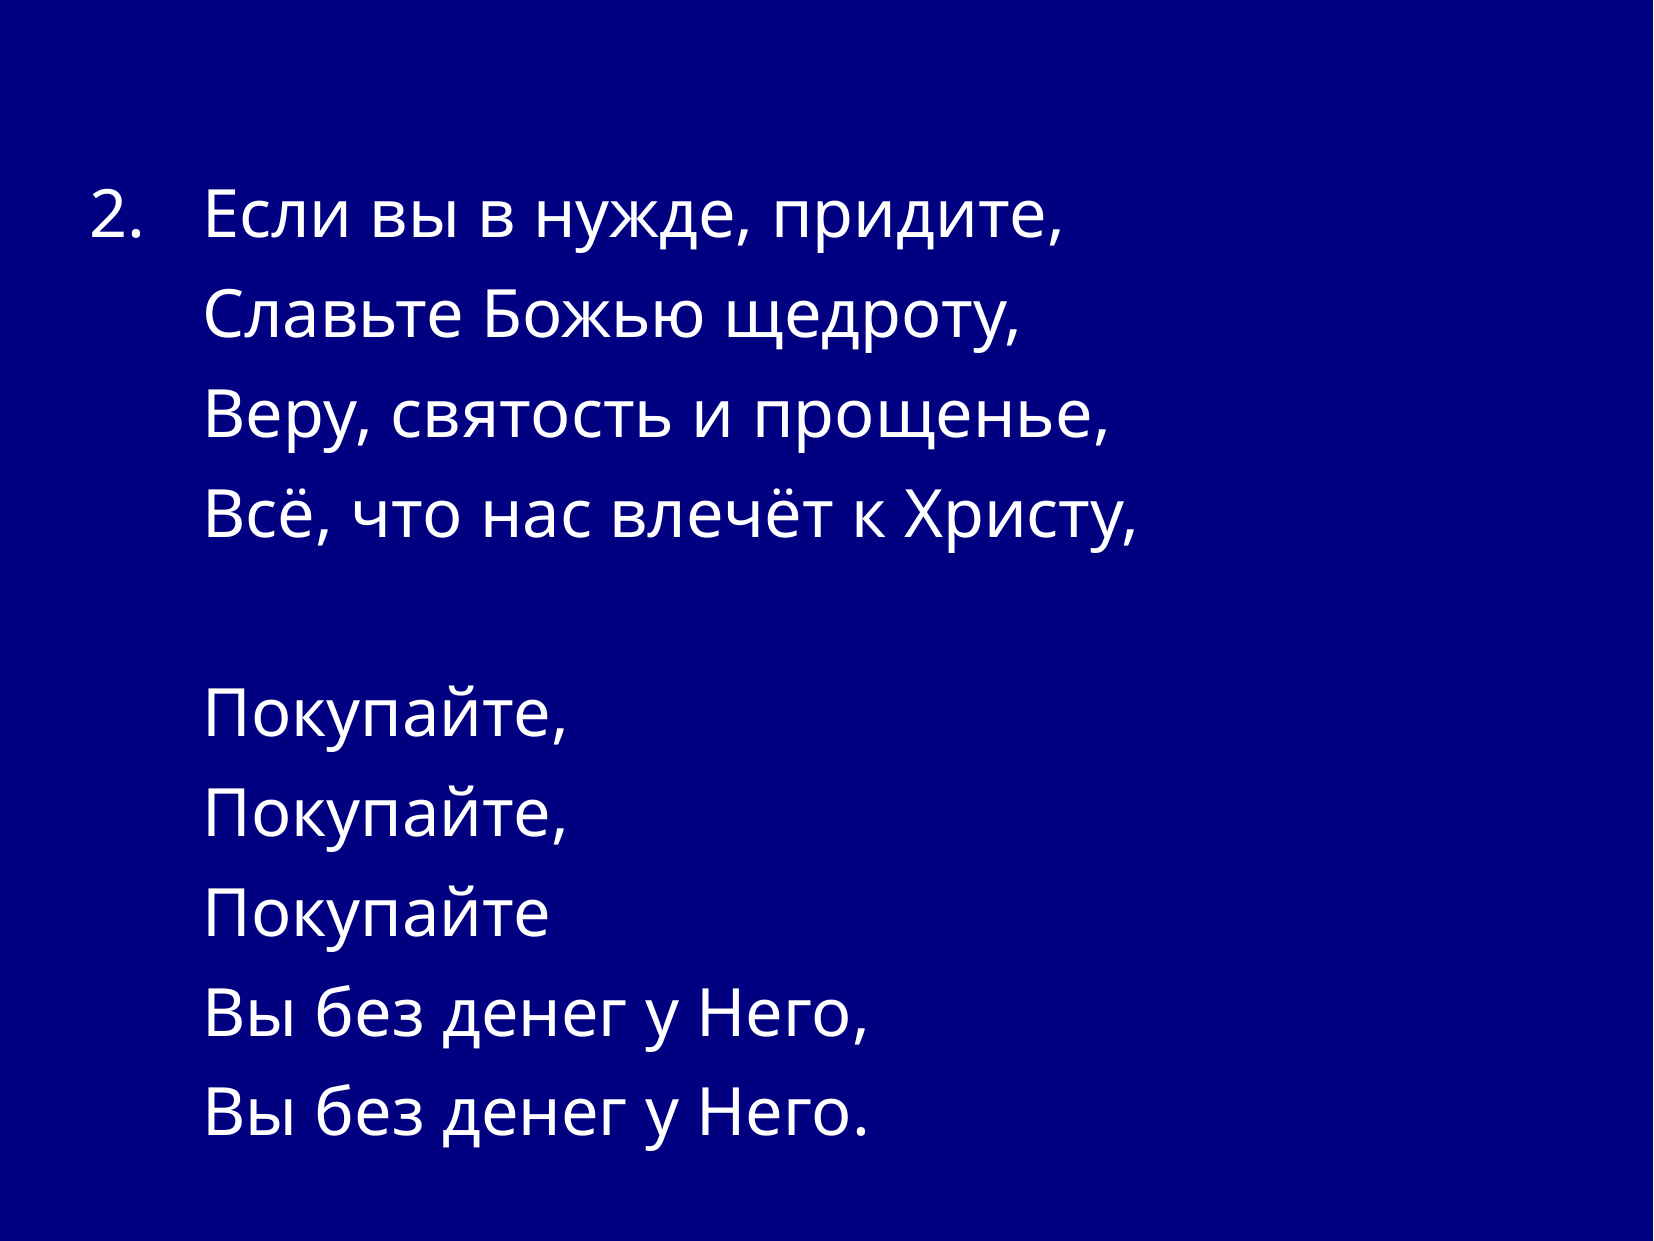

2.	Если вы в нужде, придите,
	Славьте Божью щедроту,
	Веру, святость и прощенье,
	Всё, что нас влечёт к Христу,
	Покупайте,
	Покупайте,
	Покупайте
	Вы без денег у Него,
	Вы без денег у Него.